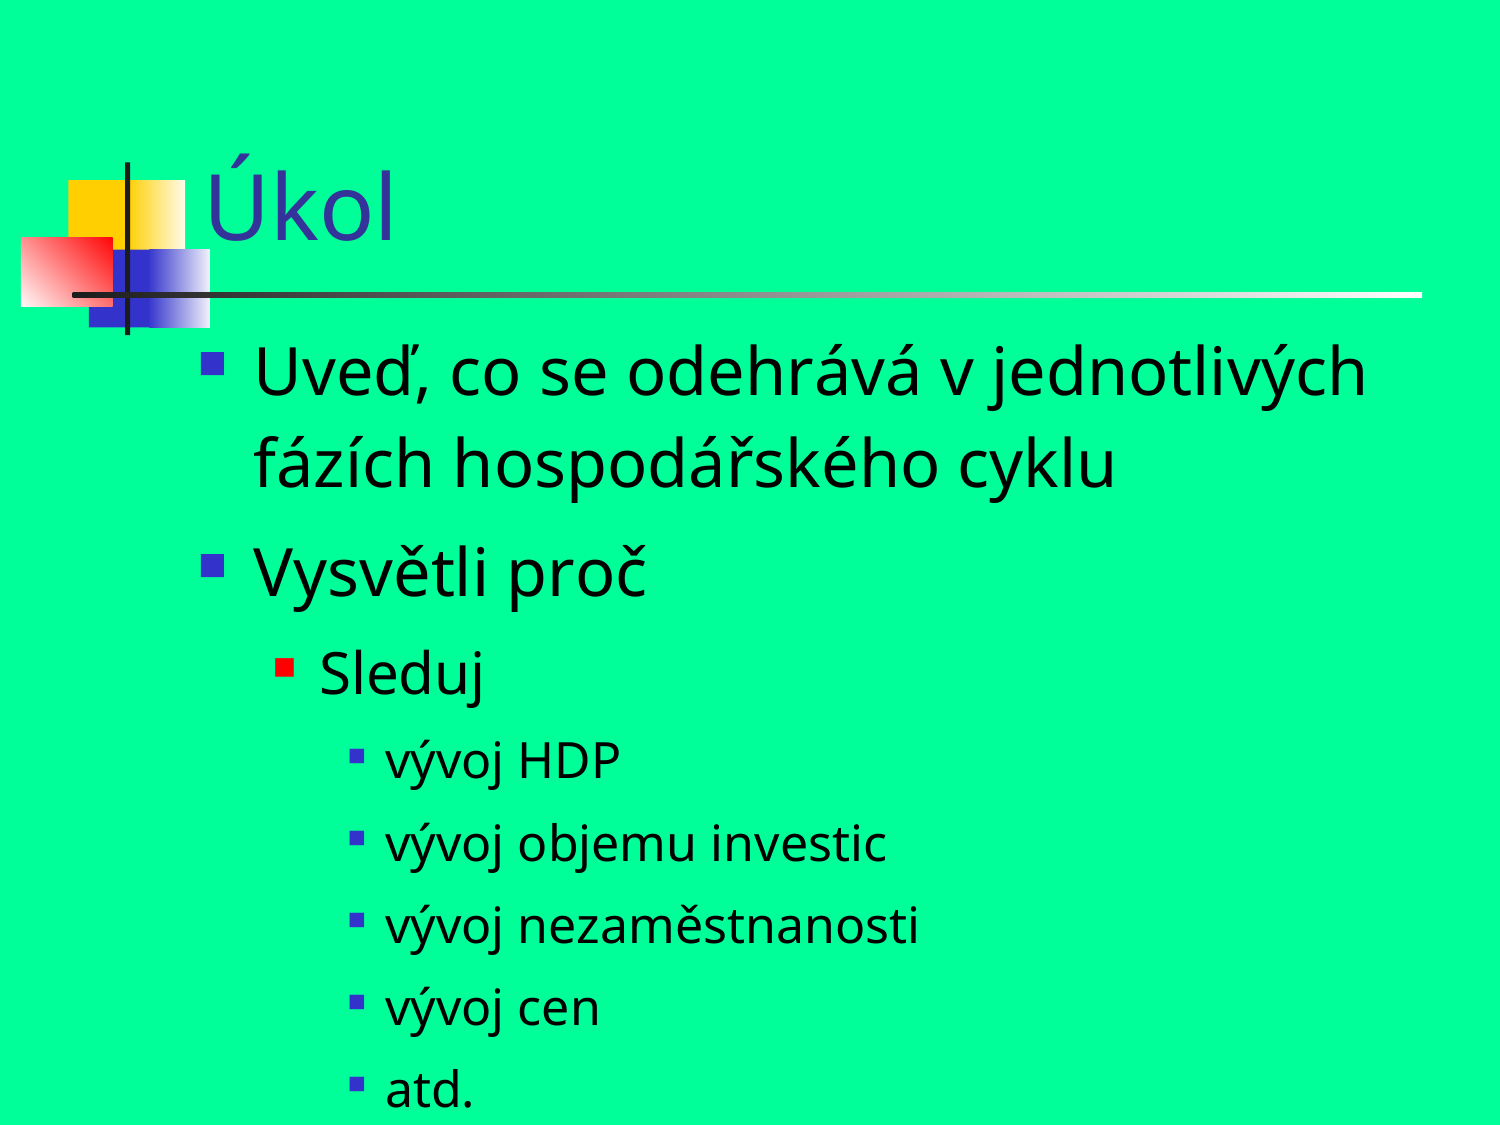

# Úkol
Uveď, co se odehrává v jednotlivých fázích hospodářského cyklu
Vysvětli proč
Sleduj
vývoj HDP
vývoj objemu investic
vývoj nezaměstnanosti
vývoj cen
atd.